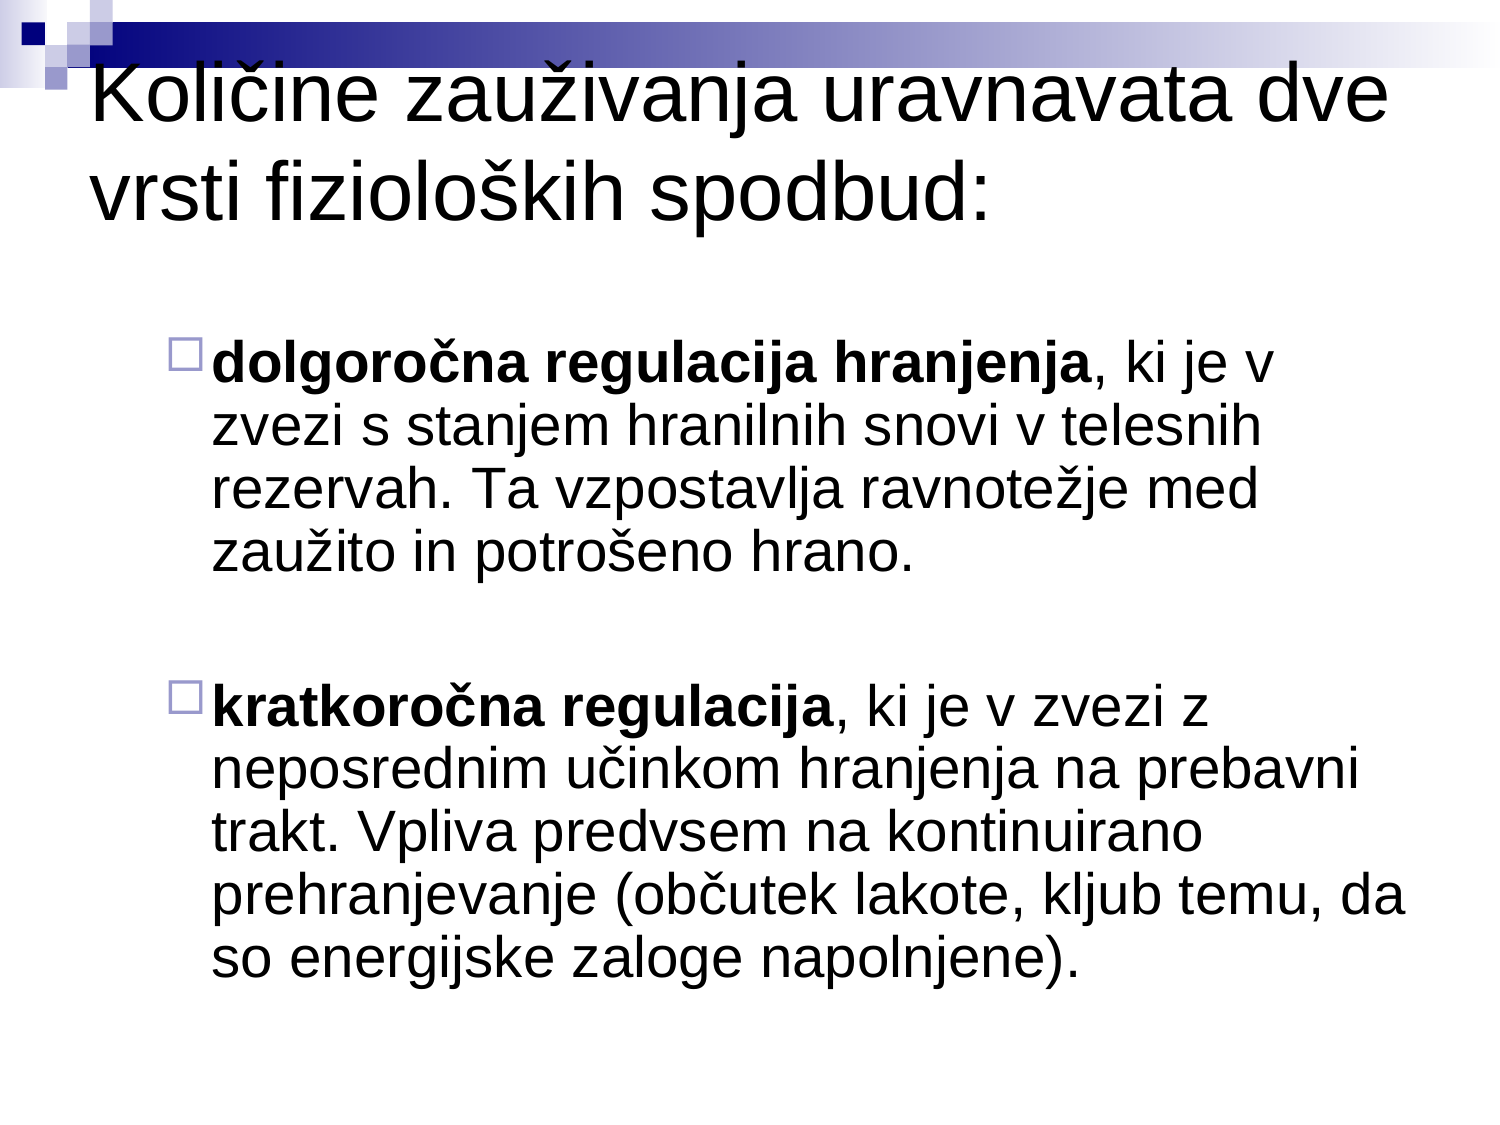

# Količine zauživanja uravnavata dve vrsti fizioloških spodbud:
dolgoročna regulacija hranjenja, ki je v zvezi s stanjem hranilnih snovi v telesnih rezervah. Ta vzpostavlja ravnotežje med zaužito in potrošeno hrano.
kratkoročna regulacija, ki je v zvezi z neposrednim učinkom hranjenja na prebavni trakt. Vpliva predvsem na kontinuirano prehranjevanje (občutek lakote, kljub temu, da so energijske zaloge napolnjene).